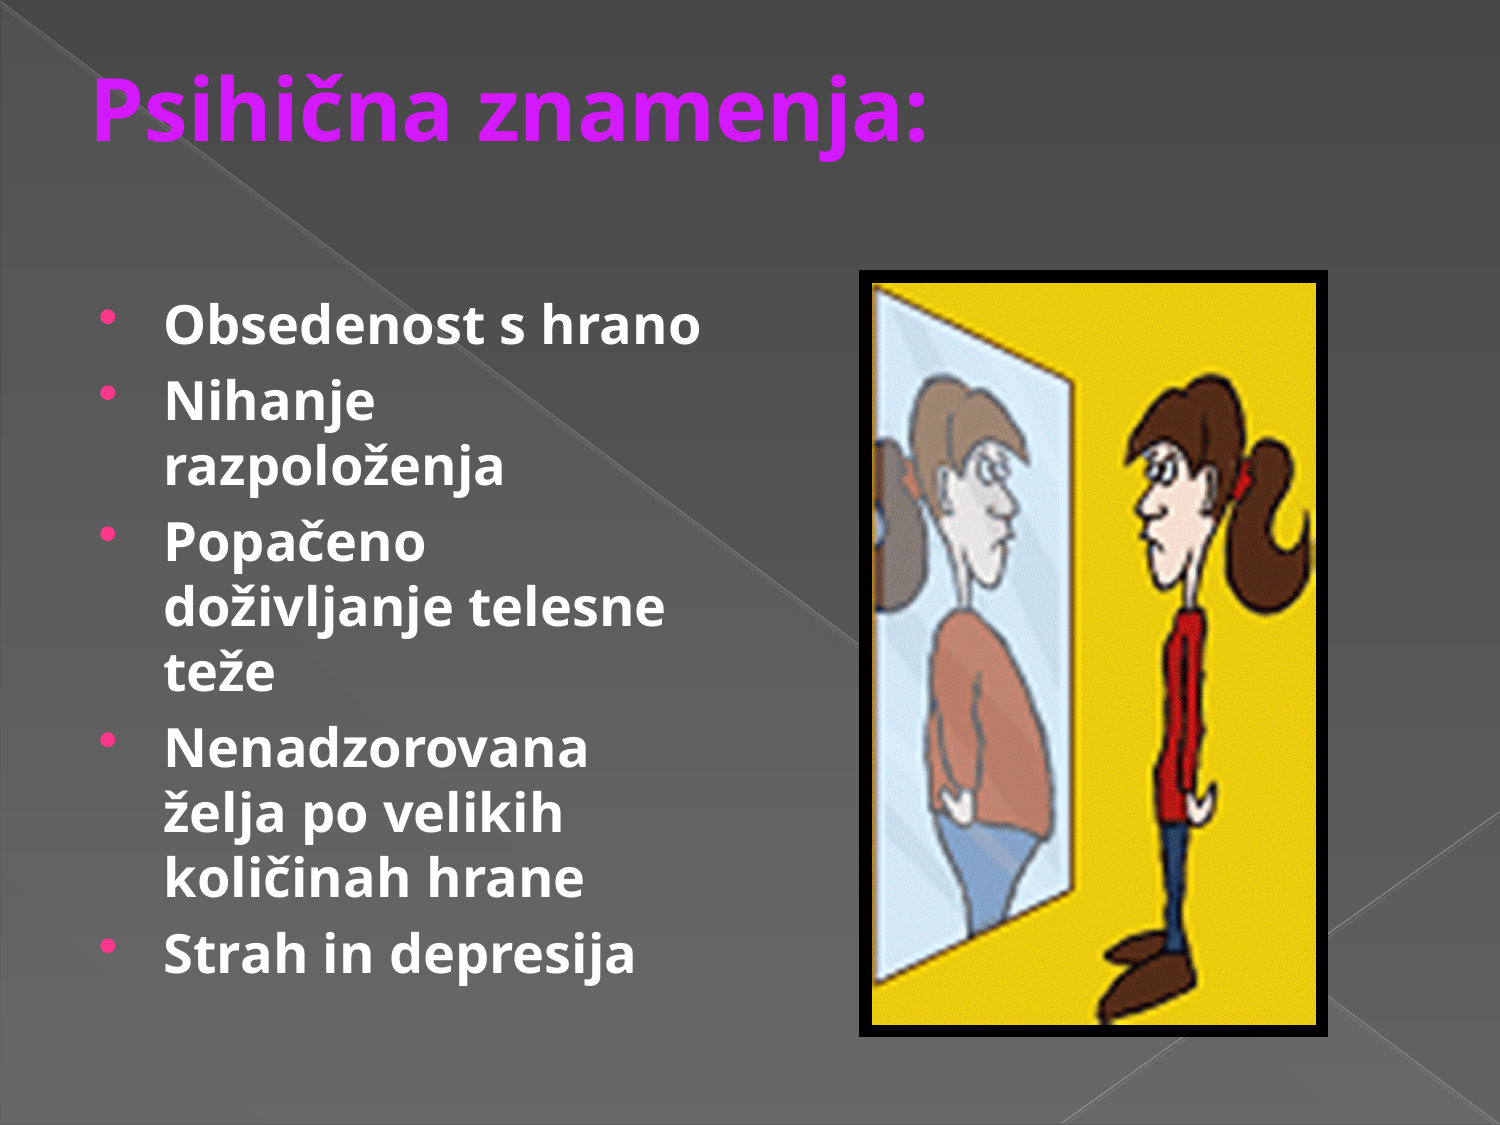

# Psihična znamenja:
Obsedenost s hrano
Nihanje razpoloženja
Popačeno doživljanje telesne teže
Nenadzorovana želja po velikih količinah hrane
Strah in depresija